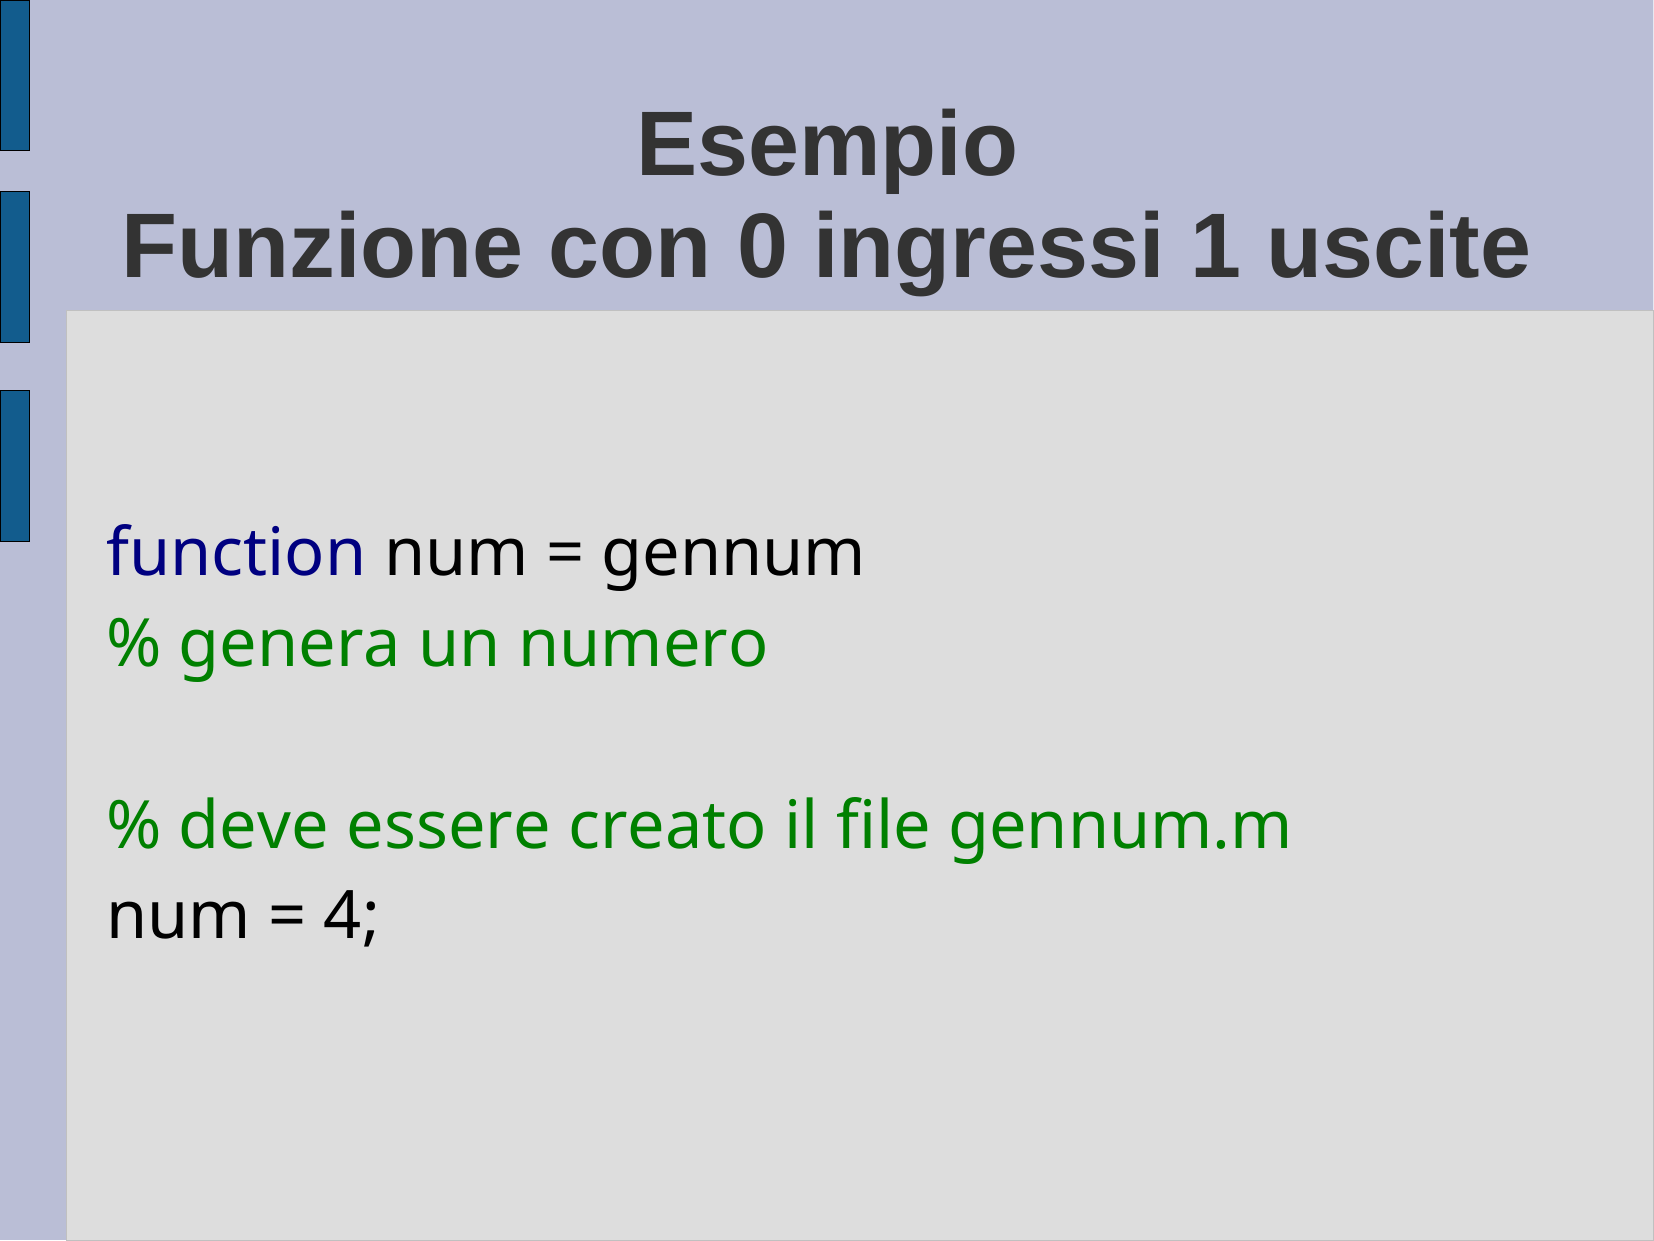

# Esempio Funzione con 0 ingressi 1 uscite
function num = gennum
% genera un numero
% deve essere creato il file gennum.m
num = 4;